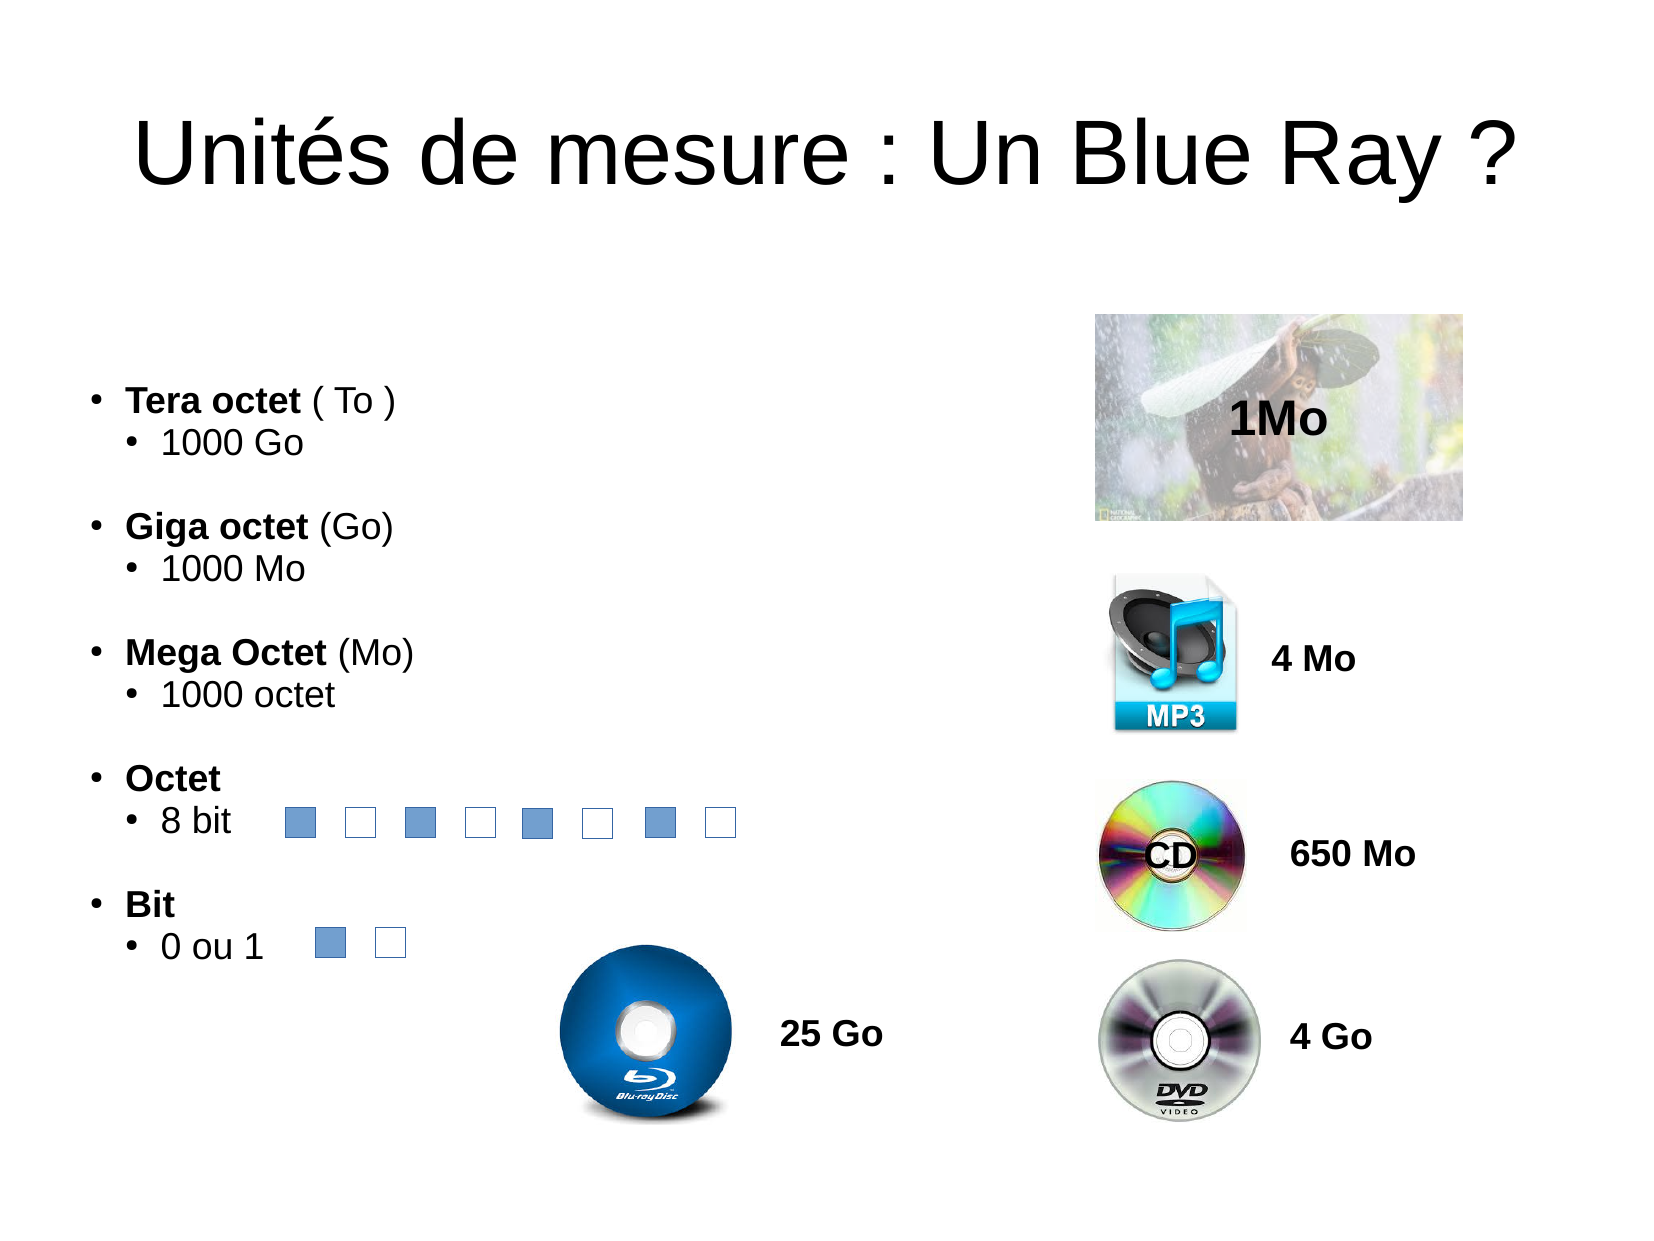

# Unités de mesure : Un Blue Ray ?
1Mo
Tera octet ( To )
1000 Go
Giga octet (Go)
1000 Mo
Mega Octet (Mo)
1000 octet
Octet
8 bit
Bit
0 ou 1
4 Mo
CD
650 Mo
25 Go
4 Go